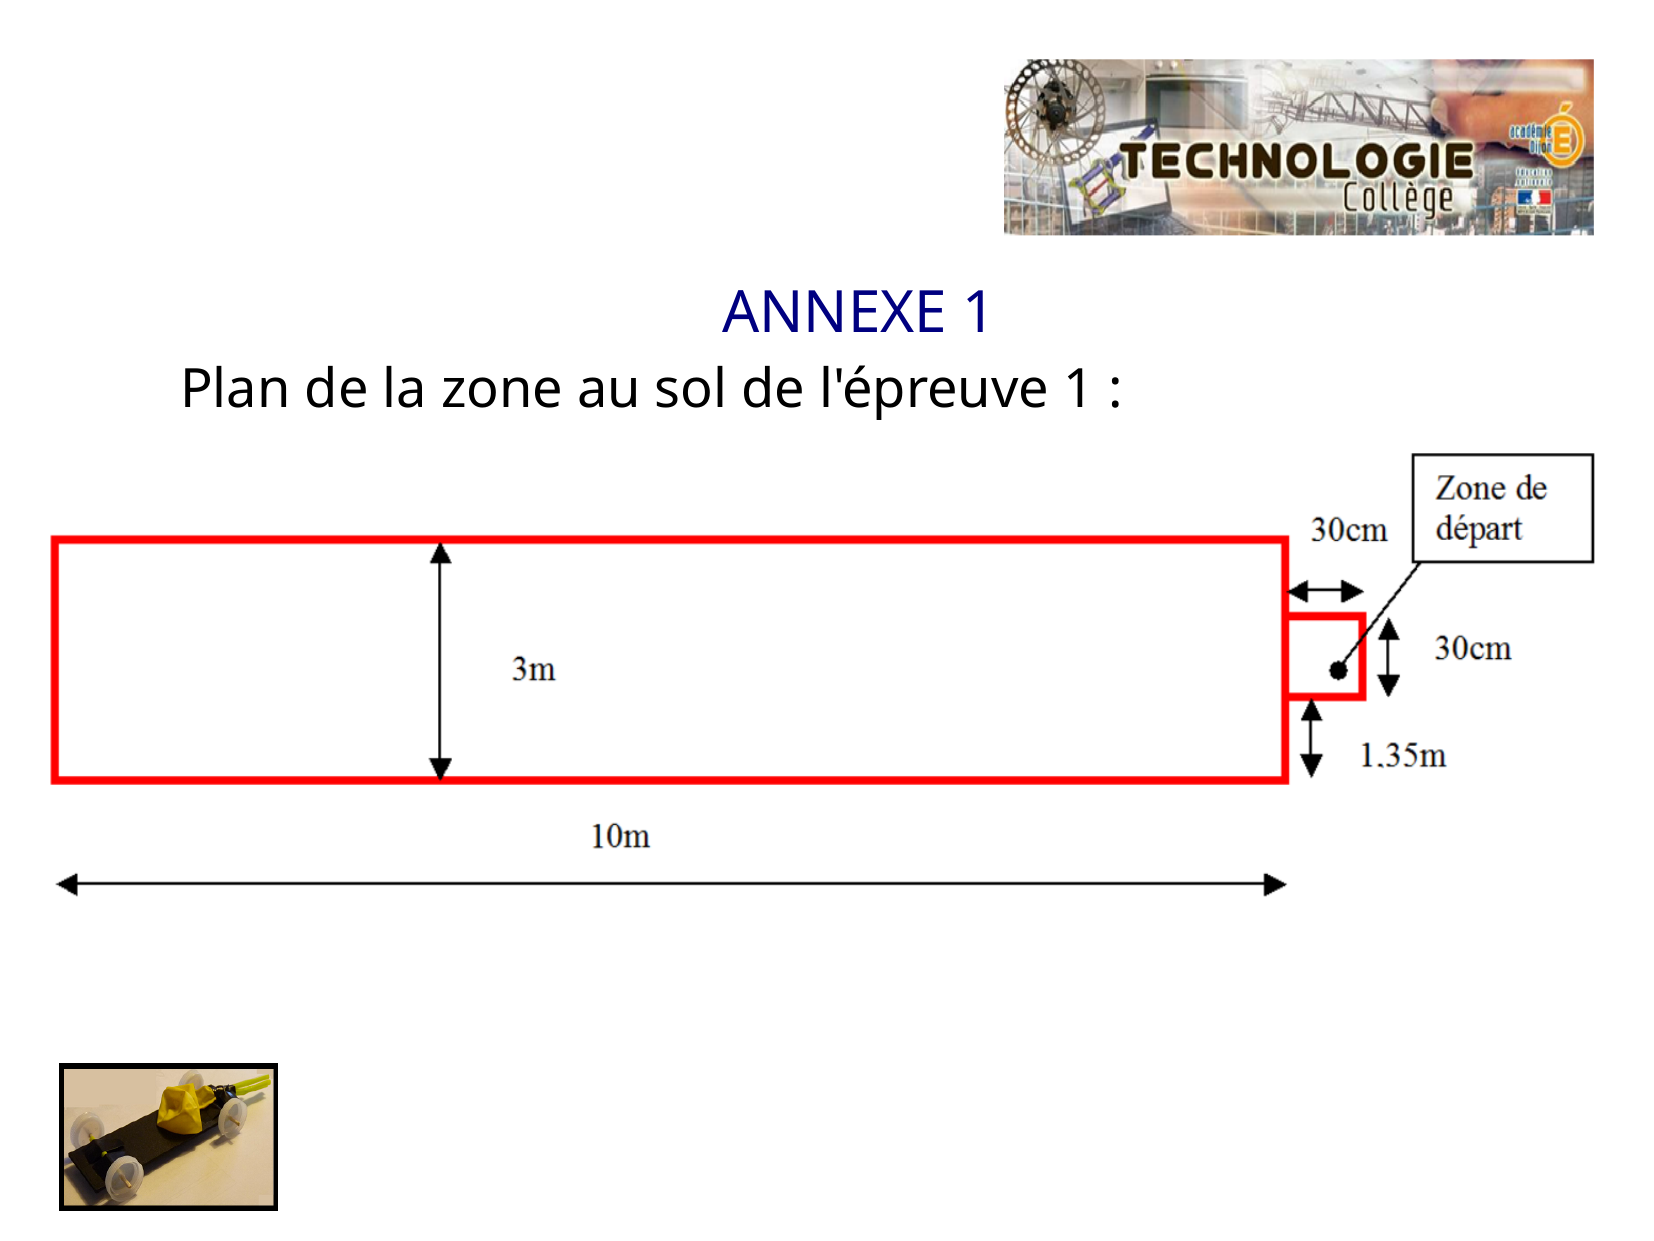

ANNEXE 1
Plan de la zone au sol de l'épreuve 1 :